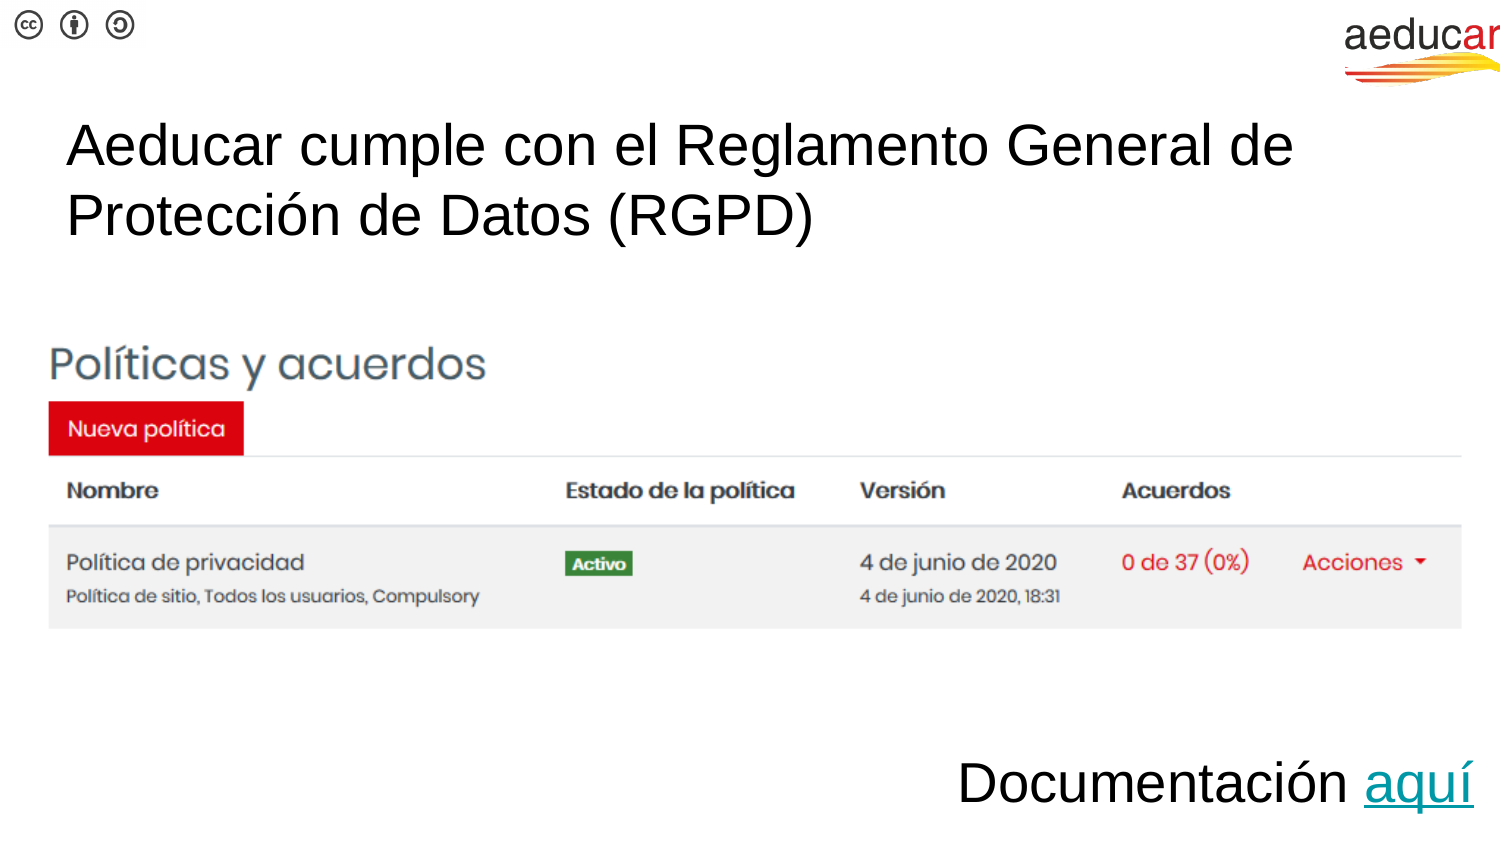

# Aeducar cumple con el Reglamento General de Protección de Datos (RGPD)
Documentación aquí